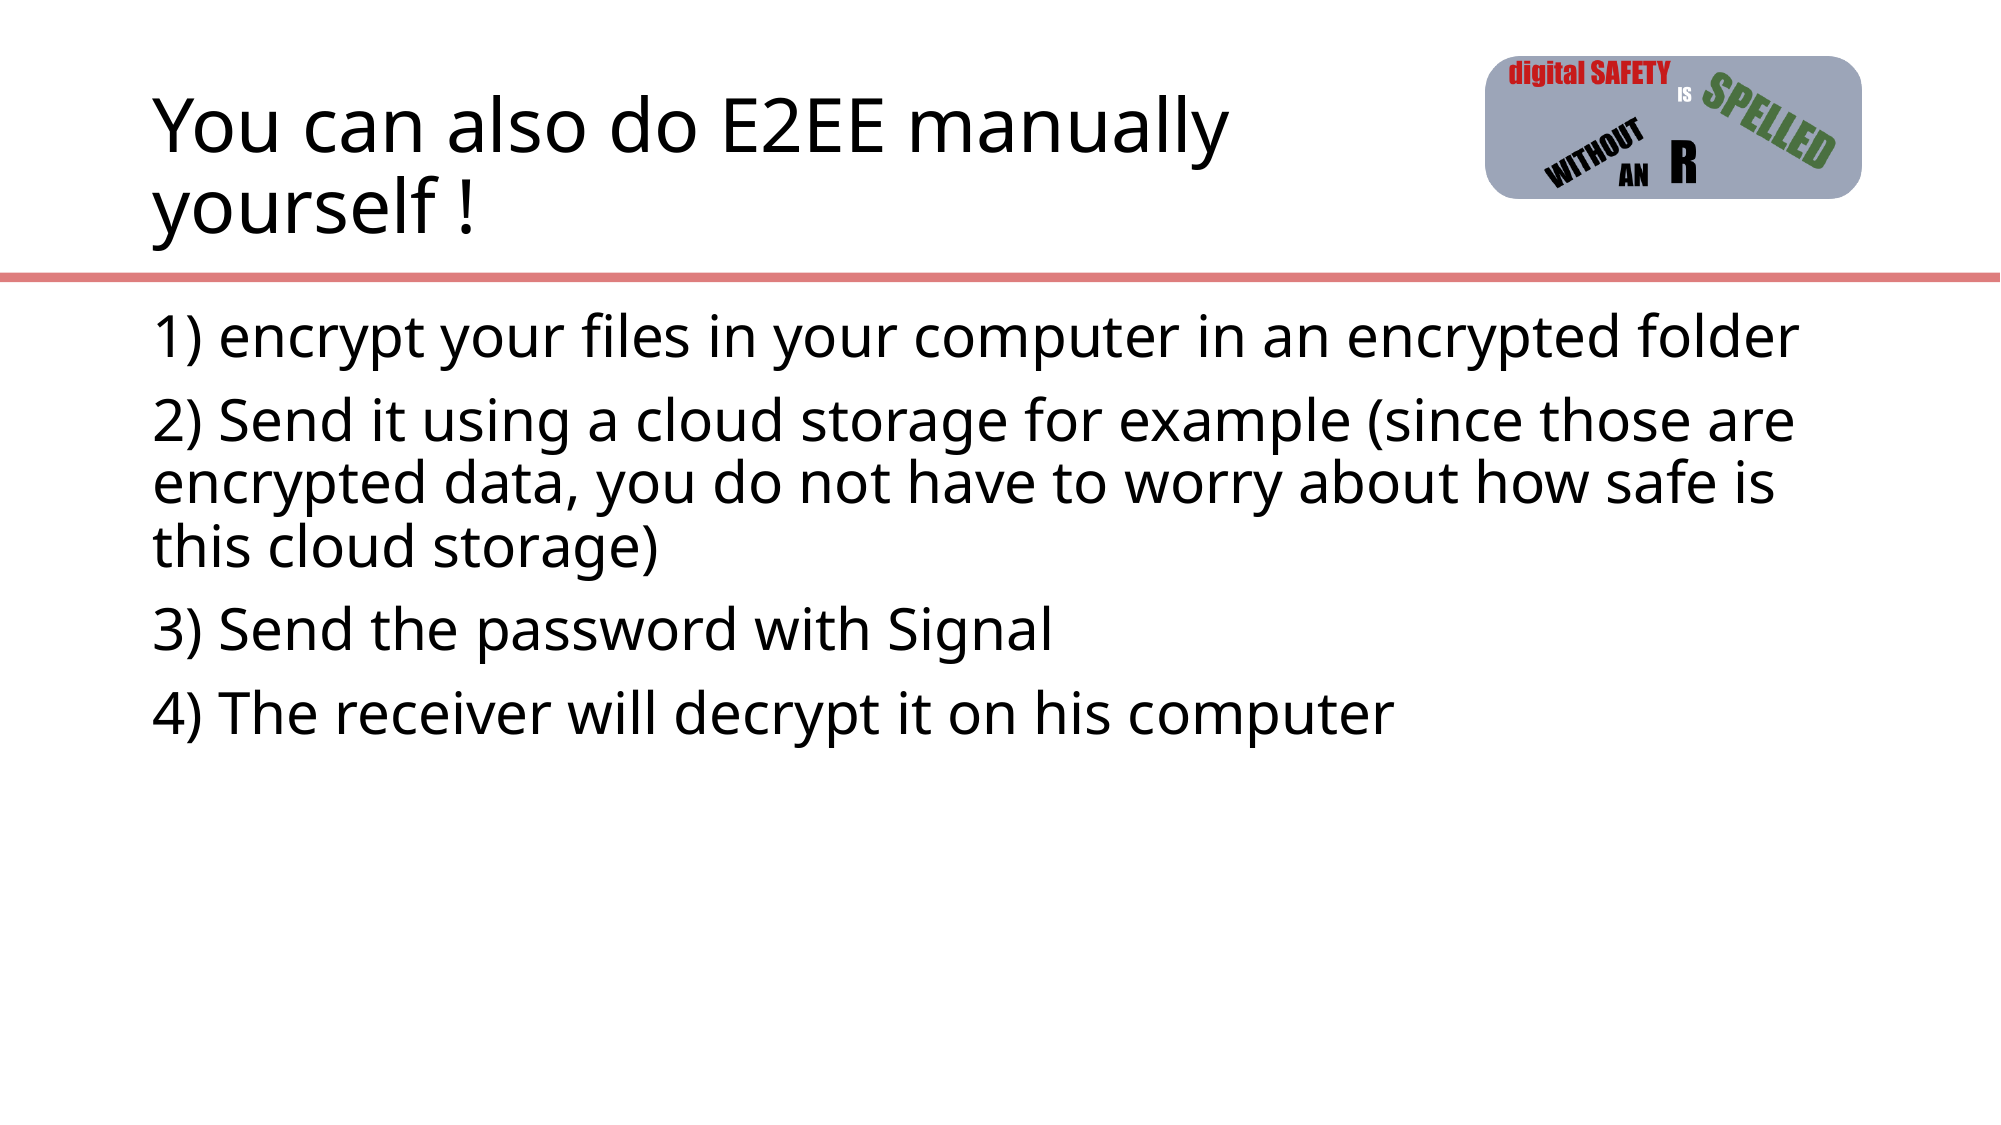

# You can also do E2EE manually yourself !
1) encrypt your files in your computer in an encrypted folder
2) Send it using a cloud storage for example (since those are encrypted data, you do not have to worry about how safe is this cloud storage)
3) Send the password with Signal
4) The receiver will decrypt it on his computer